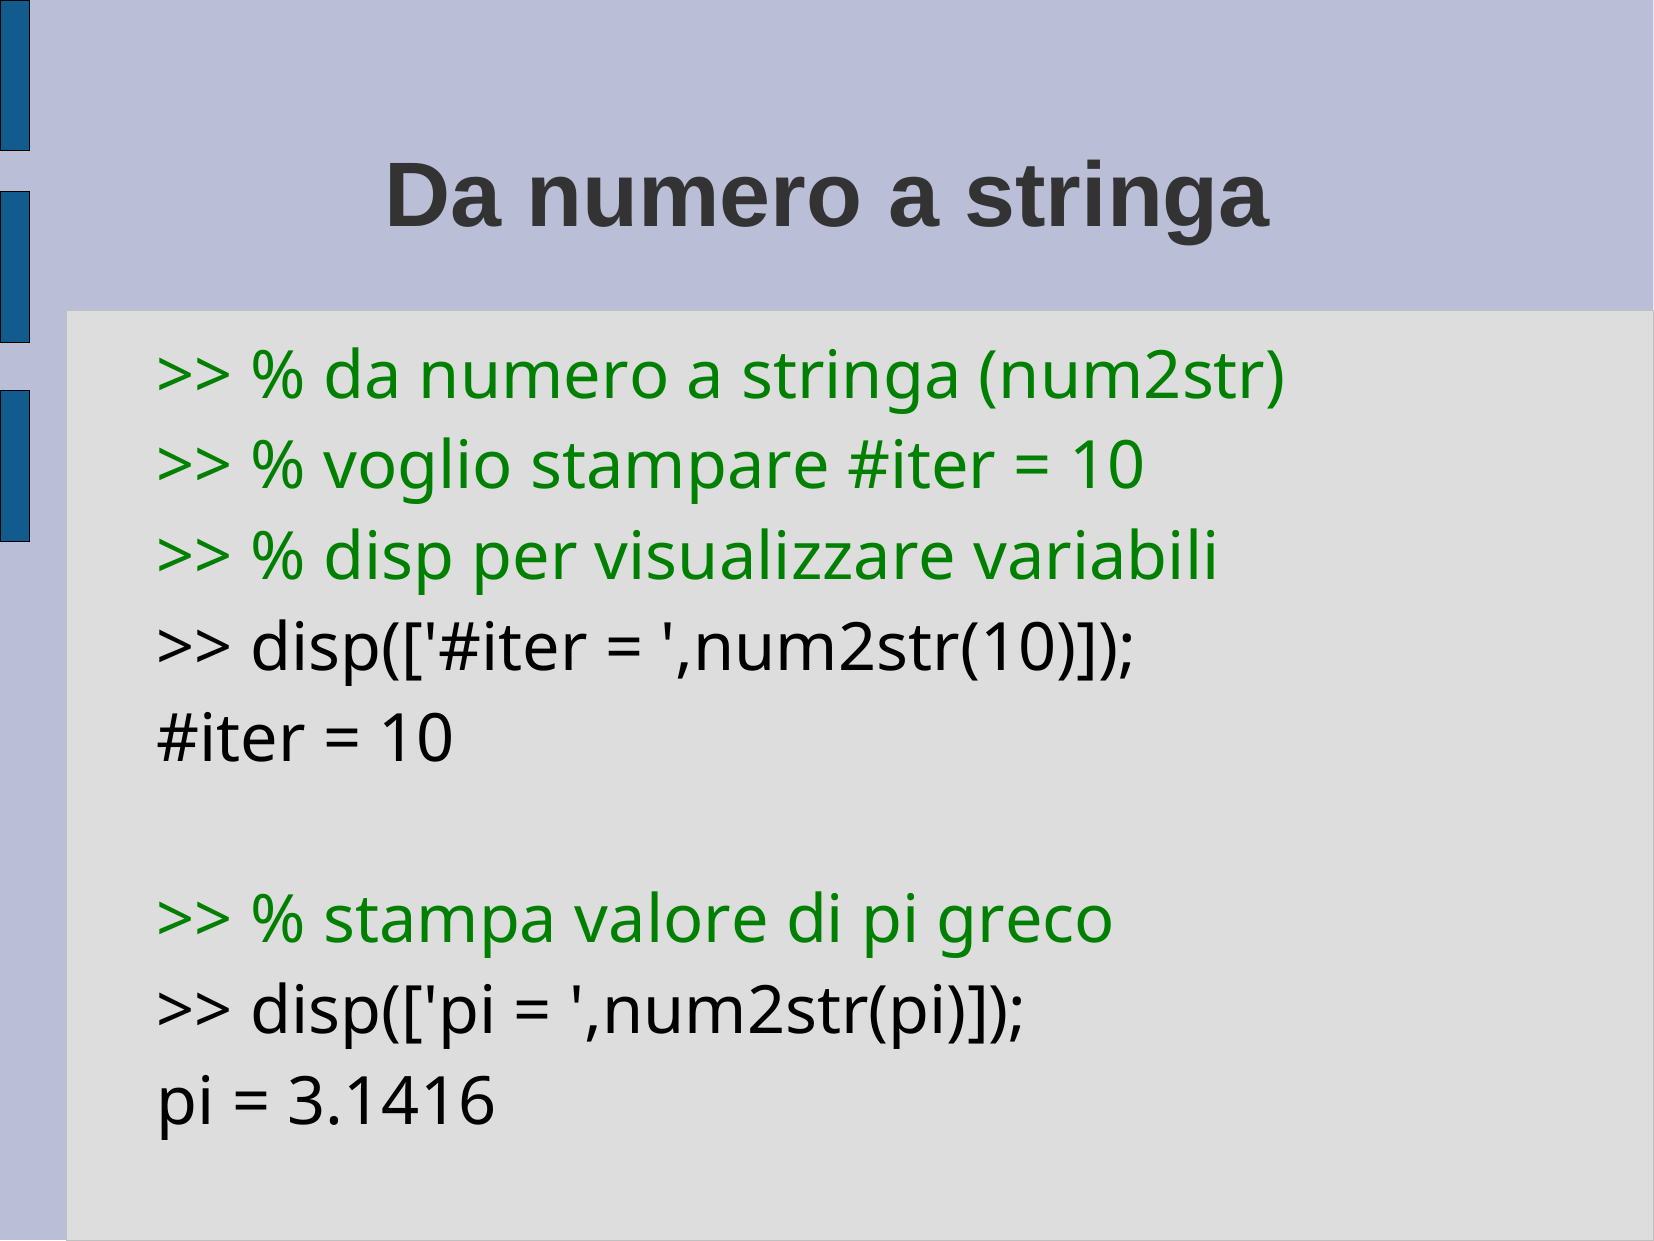

# Da numero a stringa
>> % da numero a stringa (num2str)
>> % voglio stampare #iter = 10
>> % disp per visualizzare variabili
>> disp(['#iter = ',num2str(10)]);
#iter = 10
>> % stampa valore di pi greco
>> disp(['pi = ',num2str(pi)]);
pi = 3.1416